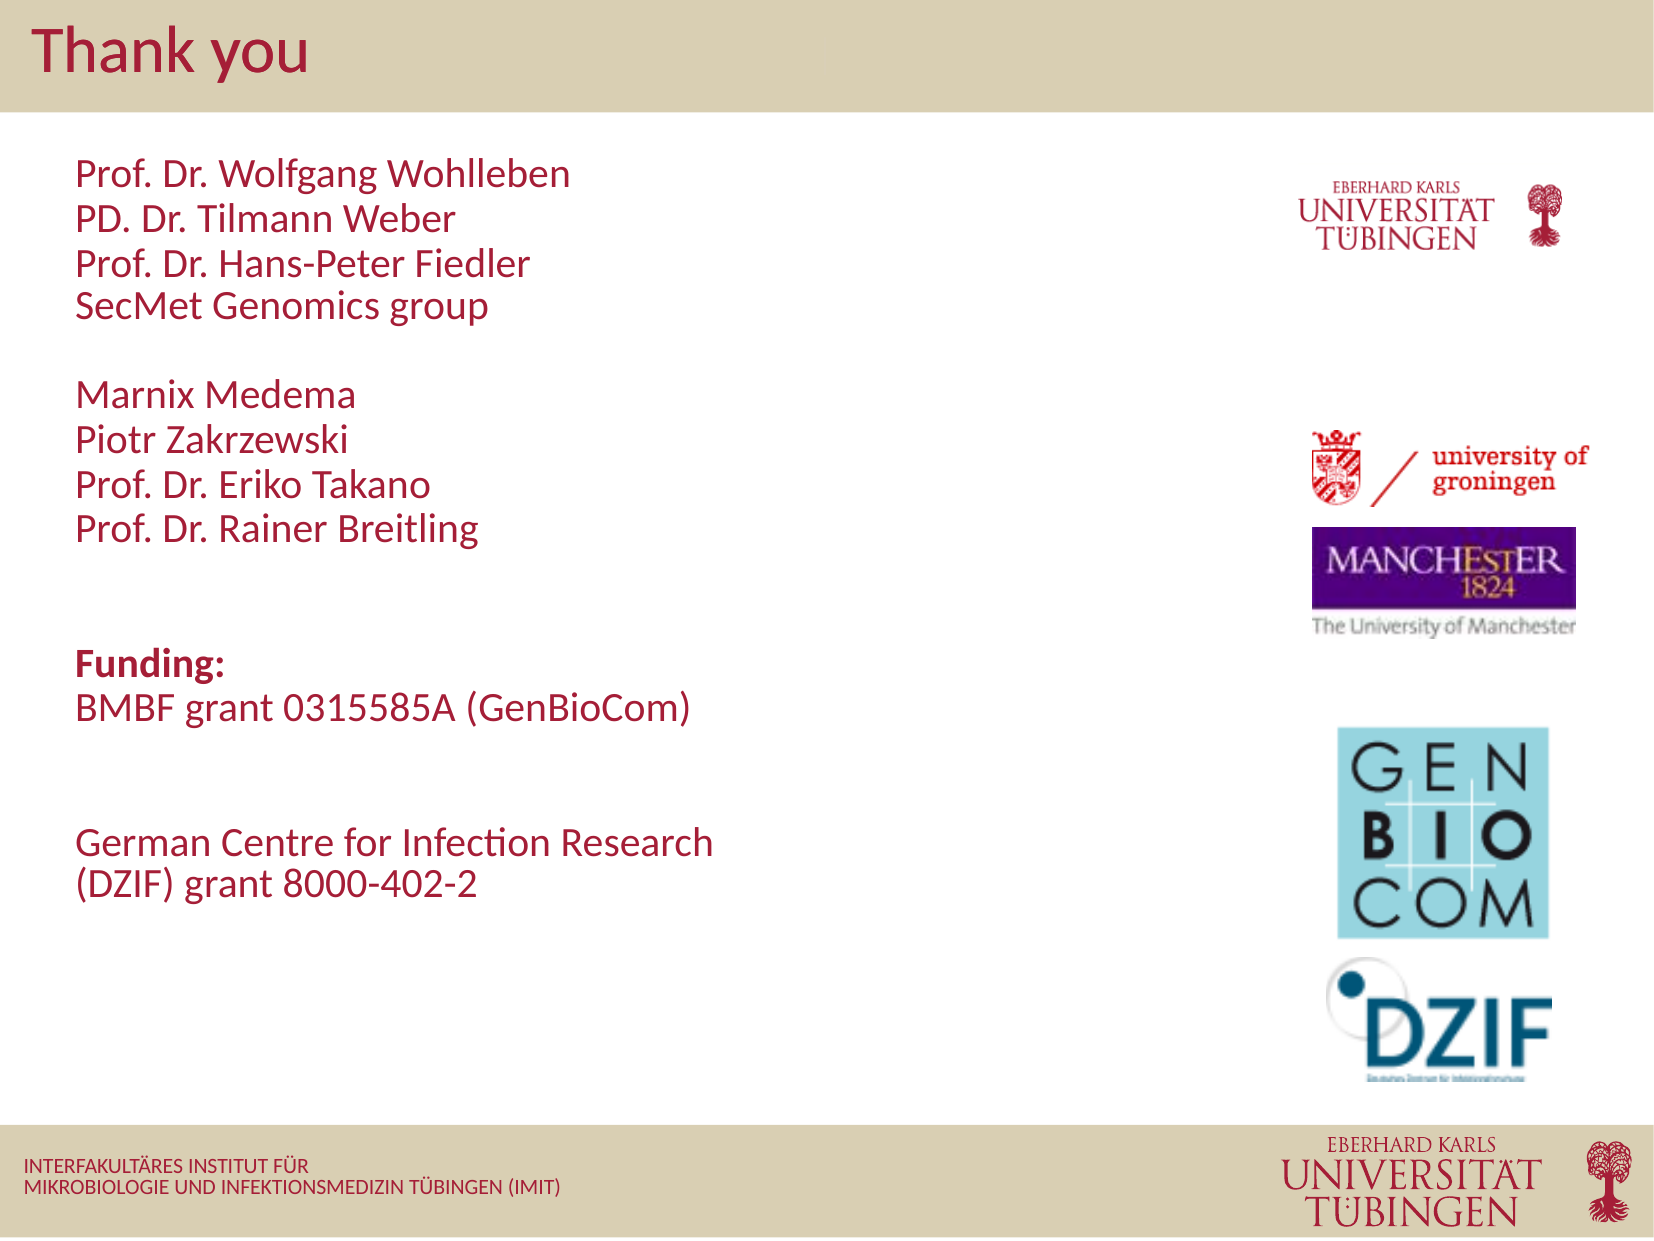

# Thank you
Thank you
Prof. Dr. Wolfgang Wohlleben
PD. Dr. Tilmann Weber
Prof. Dr. Hans-Peter Fiedler
SecMet Genomics group
Marnix Medema
Piotr Zakrzewski
Prof. Dr. Eriko Takano
Prof. Dr. Rainer Breitling
Funding:
BMBF grant 0315585A (GenBioCom)
German Centre for Infection Research (DZIF) grant 8000-402-2